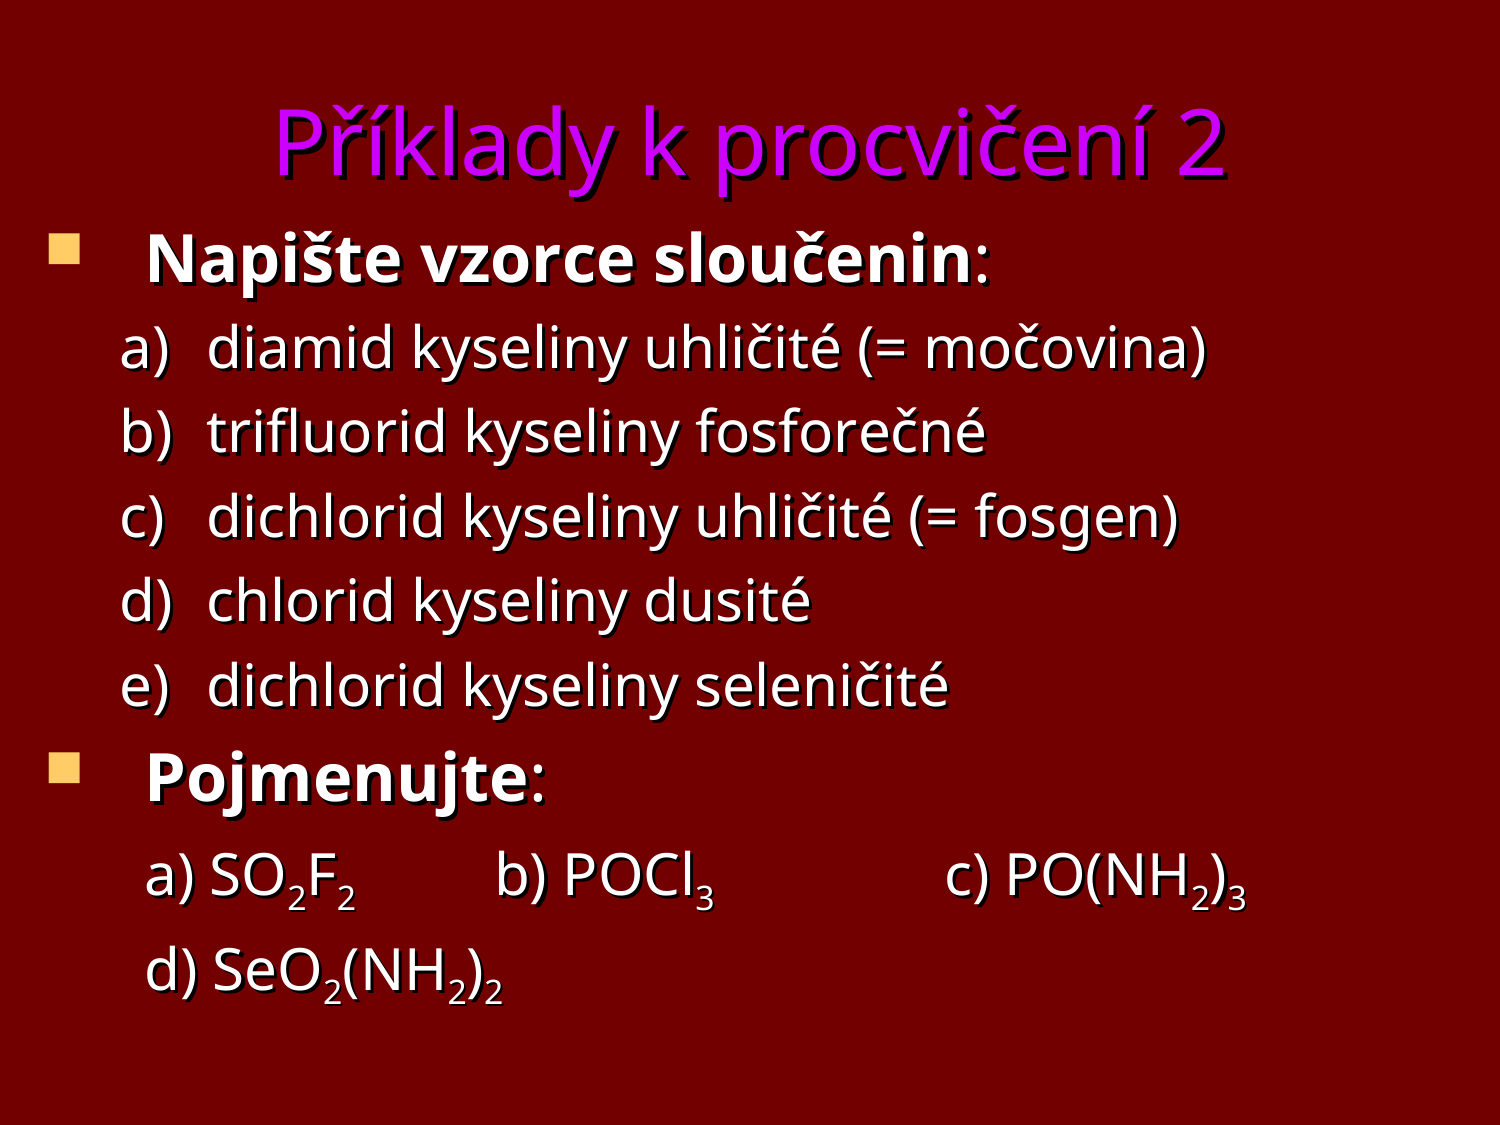

# Příklady k procvičení 2
Napište vzorce sloučenin:
diamid kyseliny uhličité (= močovina)
trifluorid kyseliny fosforečné
dichlorid kyseliny uhličité (= fosgen)
chlorid kyseliny dusité
dichlorid kyseliny seleničité
Pojmenujte:
	a) SO2F2	b) POCl3		c) PO(NH2)3
	d) SeO2(NH2)2